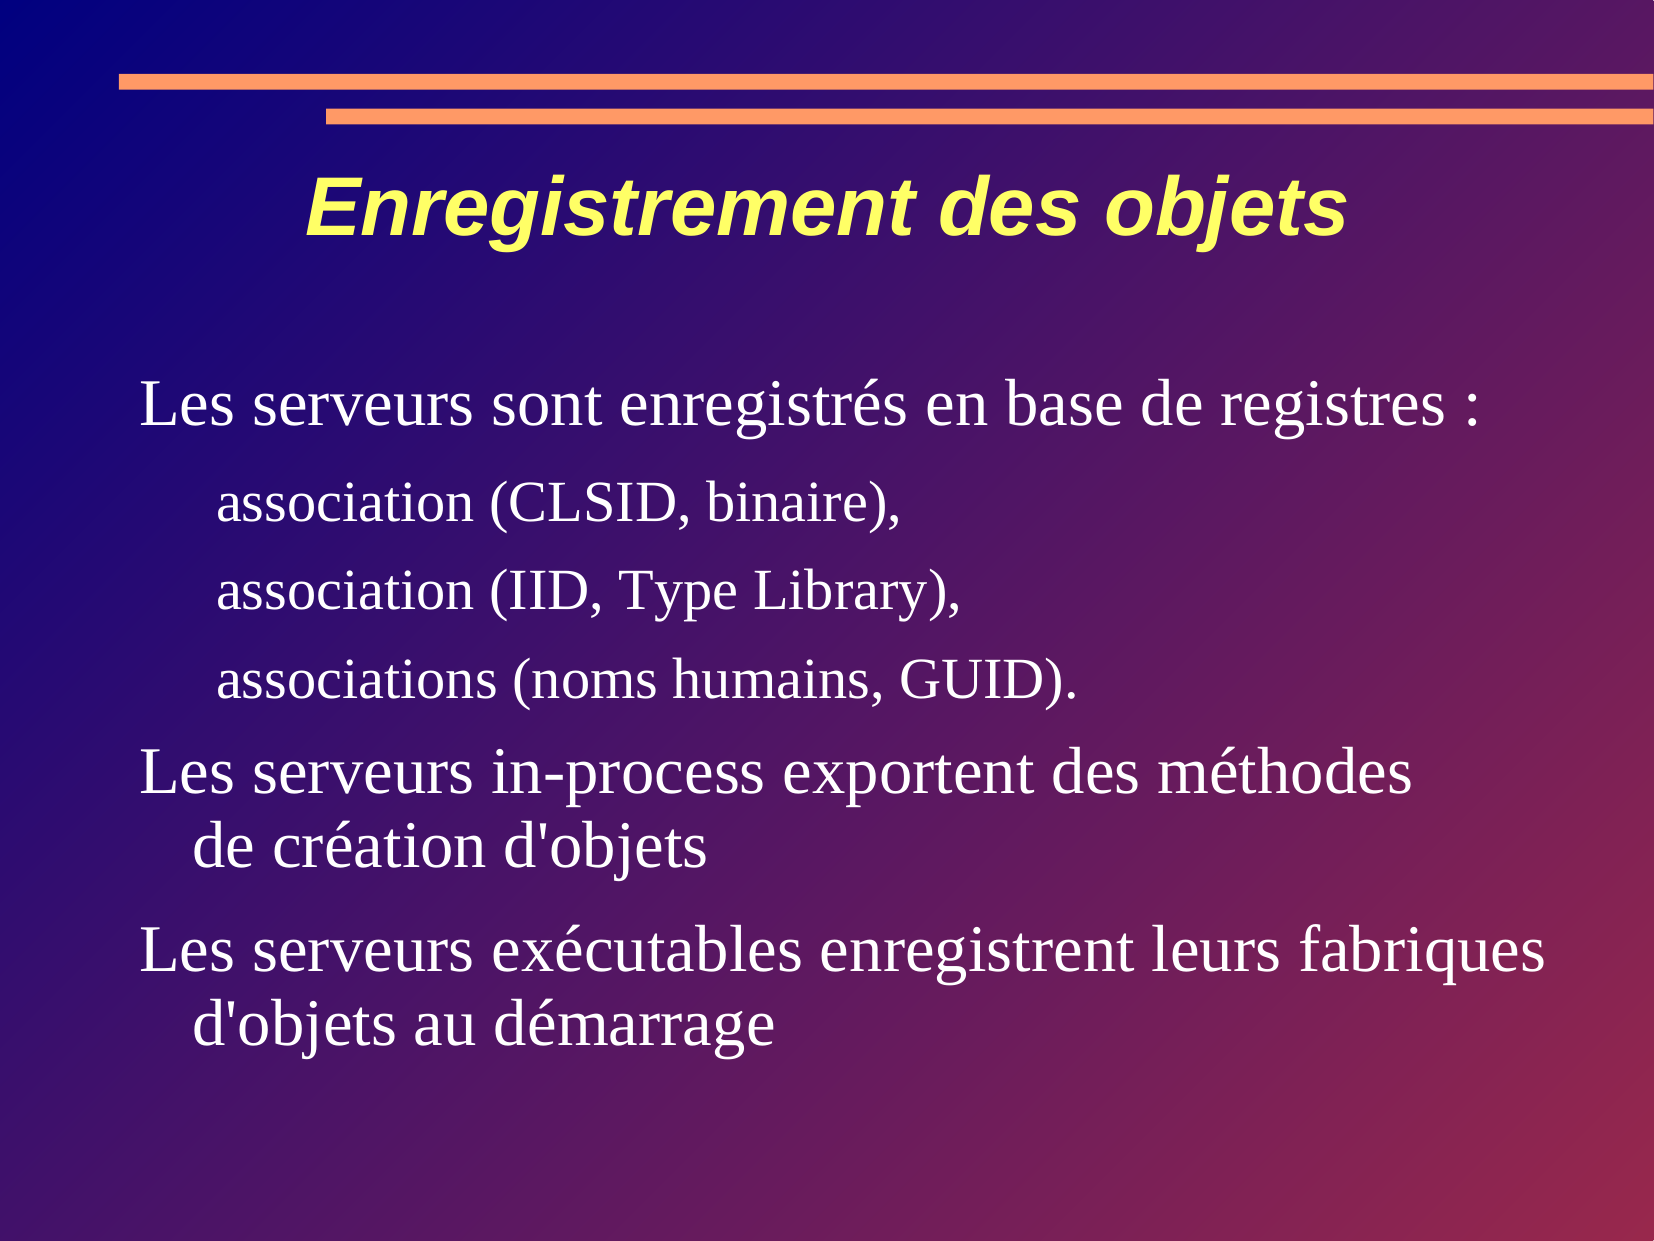

# Enregistrement des objets
Les serveurs sont enregistrés en base de registres :
association (CLSID, binaire),
association (IID, Type Library),
associations (noms humains, GUID).
Les serveurs in-process exportent des méthodes
de création d'objets
Les serveurs exécutables enregistrent leurs fabriques d'objets au démarrage